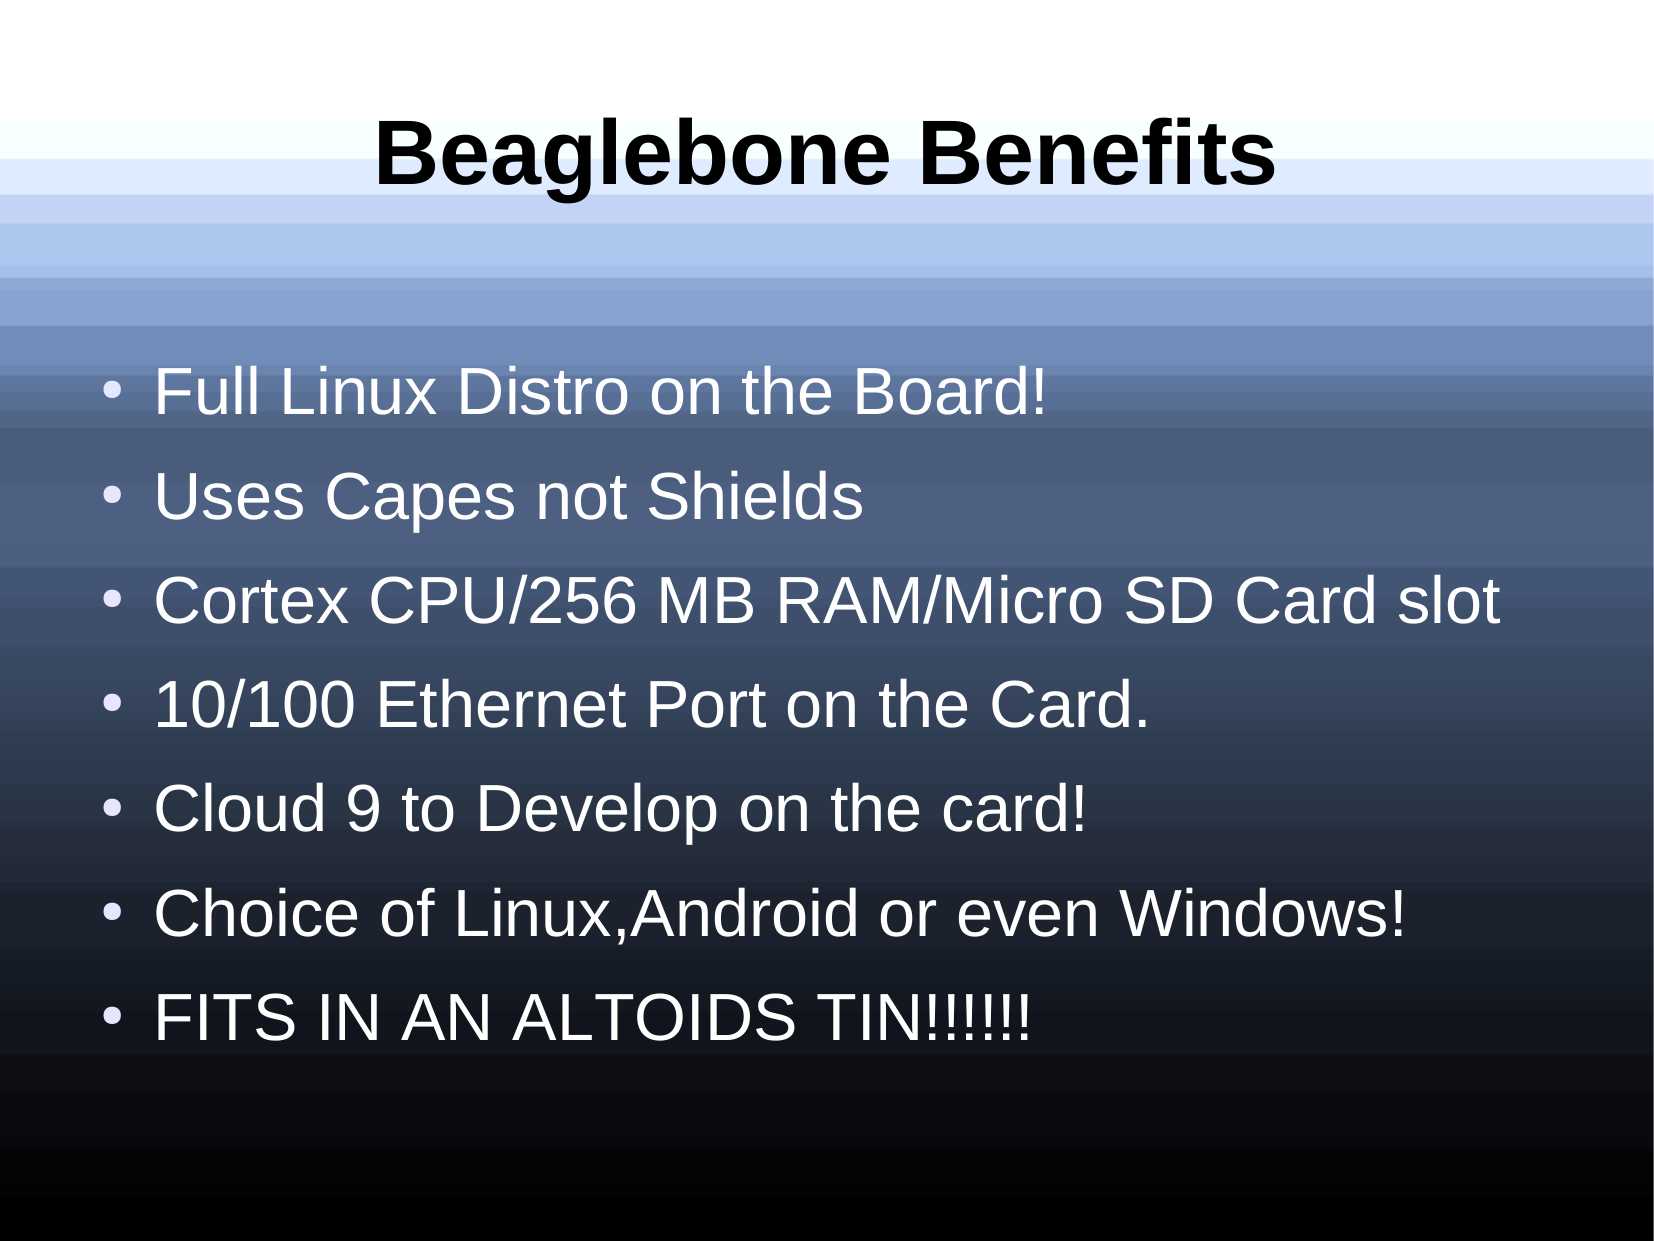

# Beaglebone Benefits
Full Linux Distro on the Board!
Uses Capes not Shields
Cortex CPU/256 MB RAM/Micro SD Card slot
10/100 Ethernet Port on the Card.
Cloud 9 to Develop on the card!
Choice of Linux,Android or even Windows!
FITS IN AN ALTOIDS TIN!!!!!!